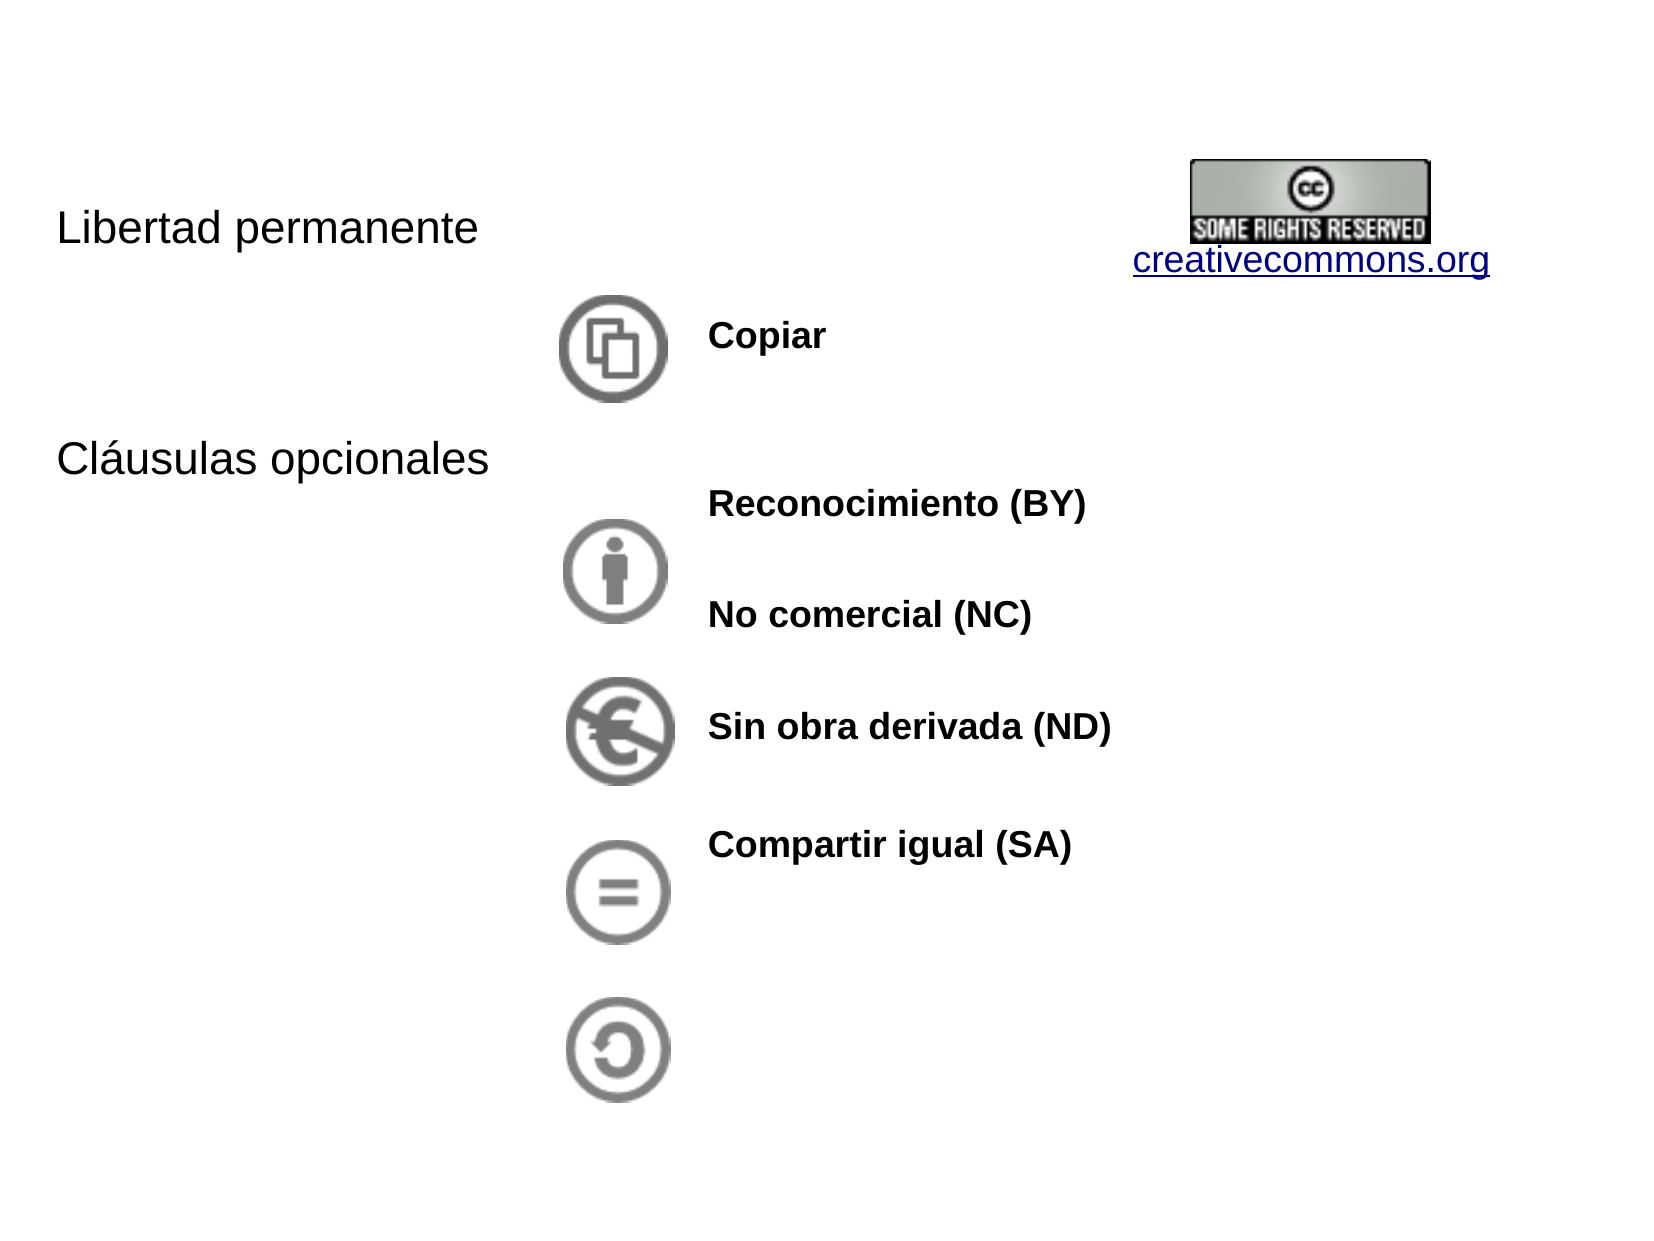

Libertad permanente
creativecommons.org
Copiar
Reconocimiento (BY)
No comercial (NC)
Sin obra derivada (ND)
Compartir igual (SA)
Cláusulas opcionales